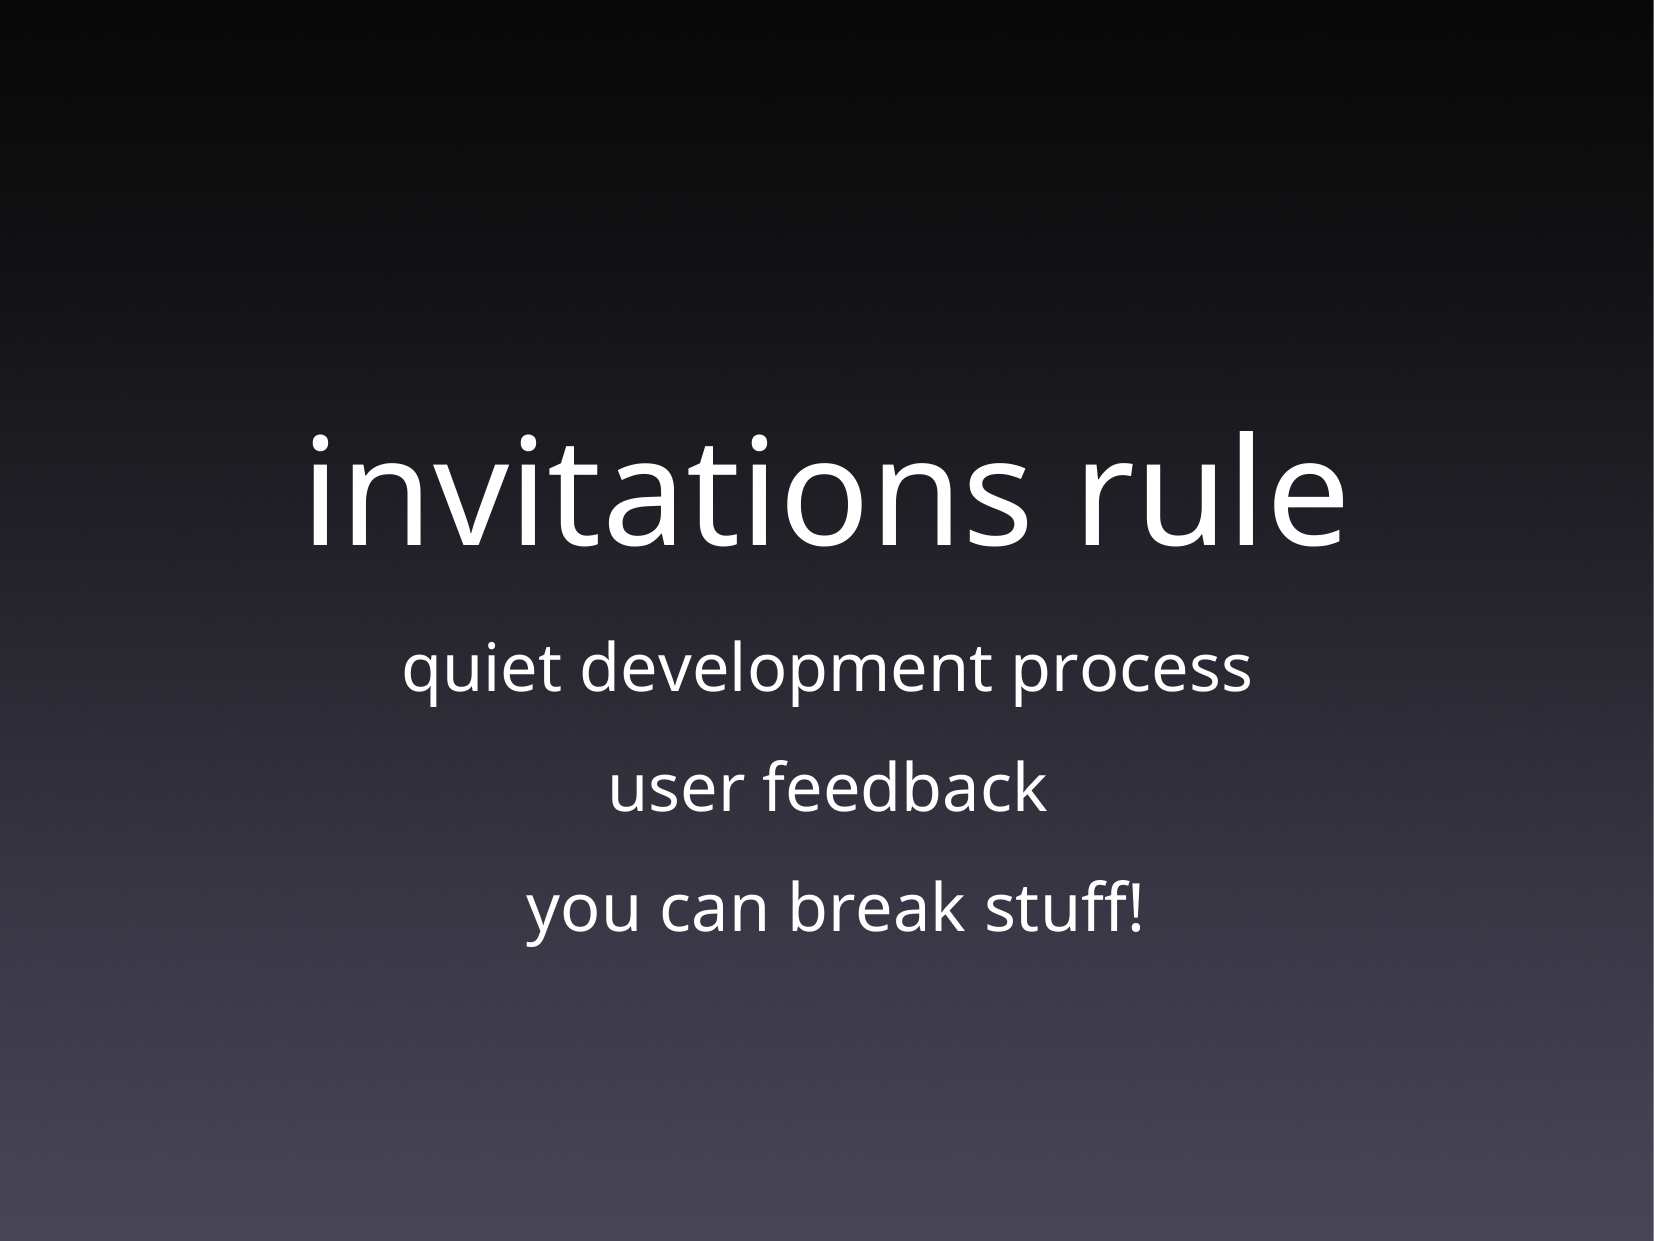

# invitations rule
quiet development process
user feedback
you can break stuff!